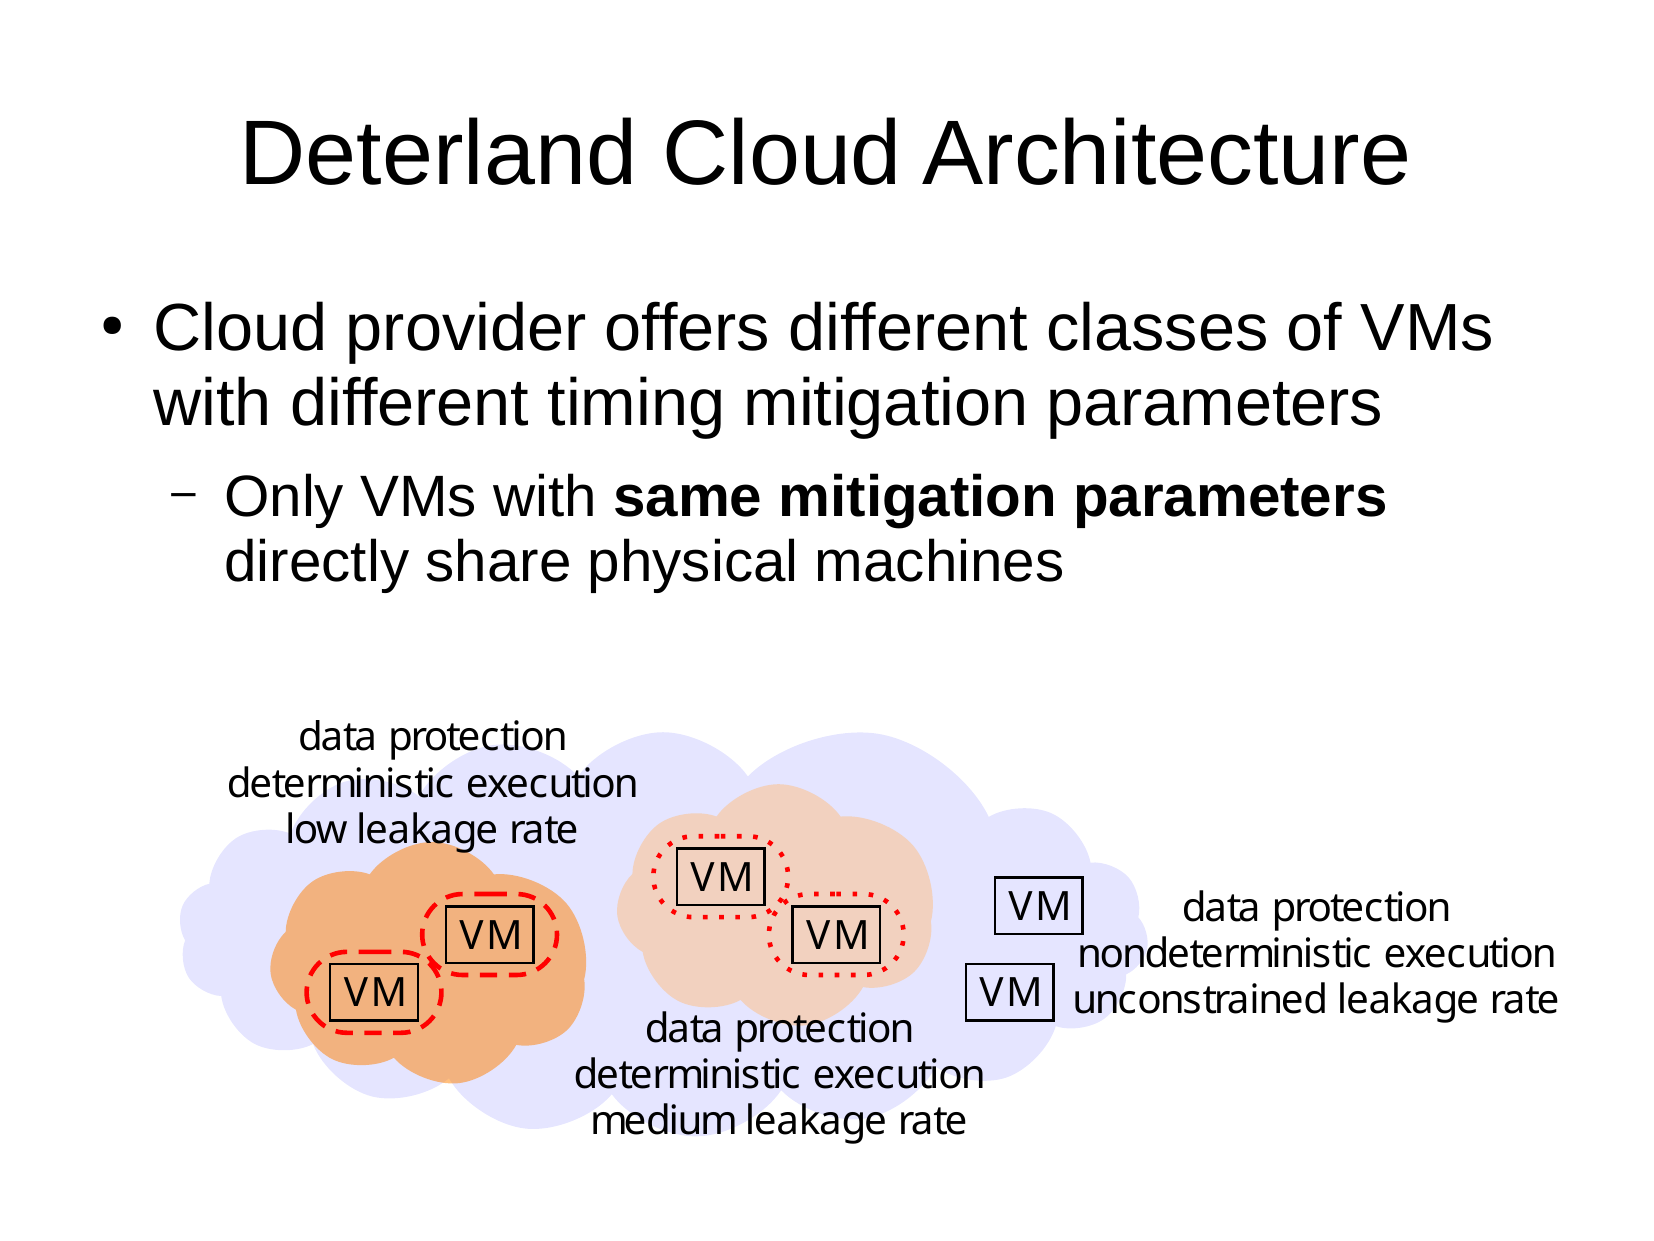

# Deterland Cloud Architecture
Cloud provider offers different classes of VMs
with different timing mitigation parameters
Only VMs with same mitigation parameters
directly share physical machines